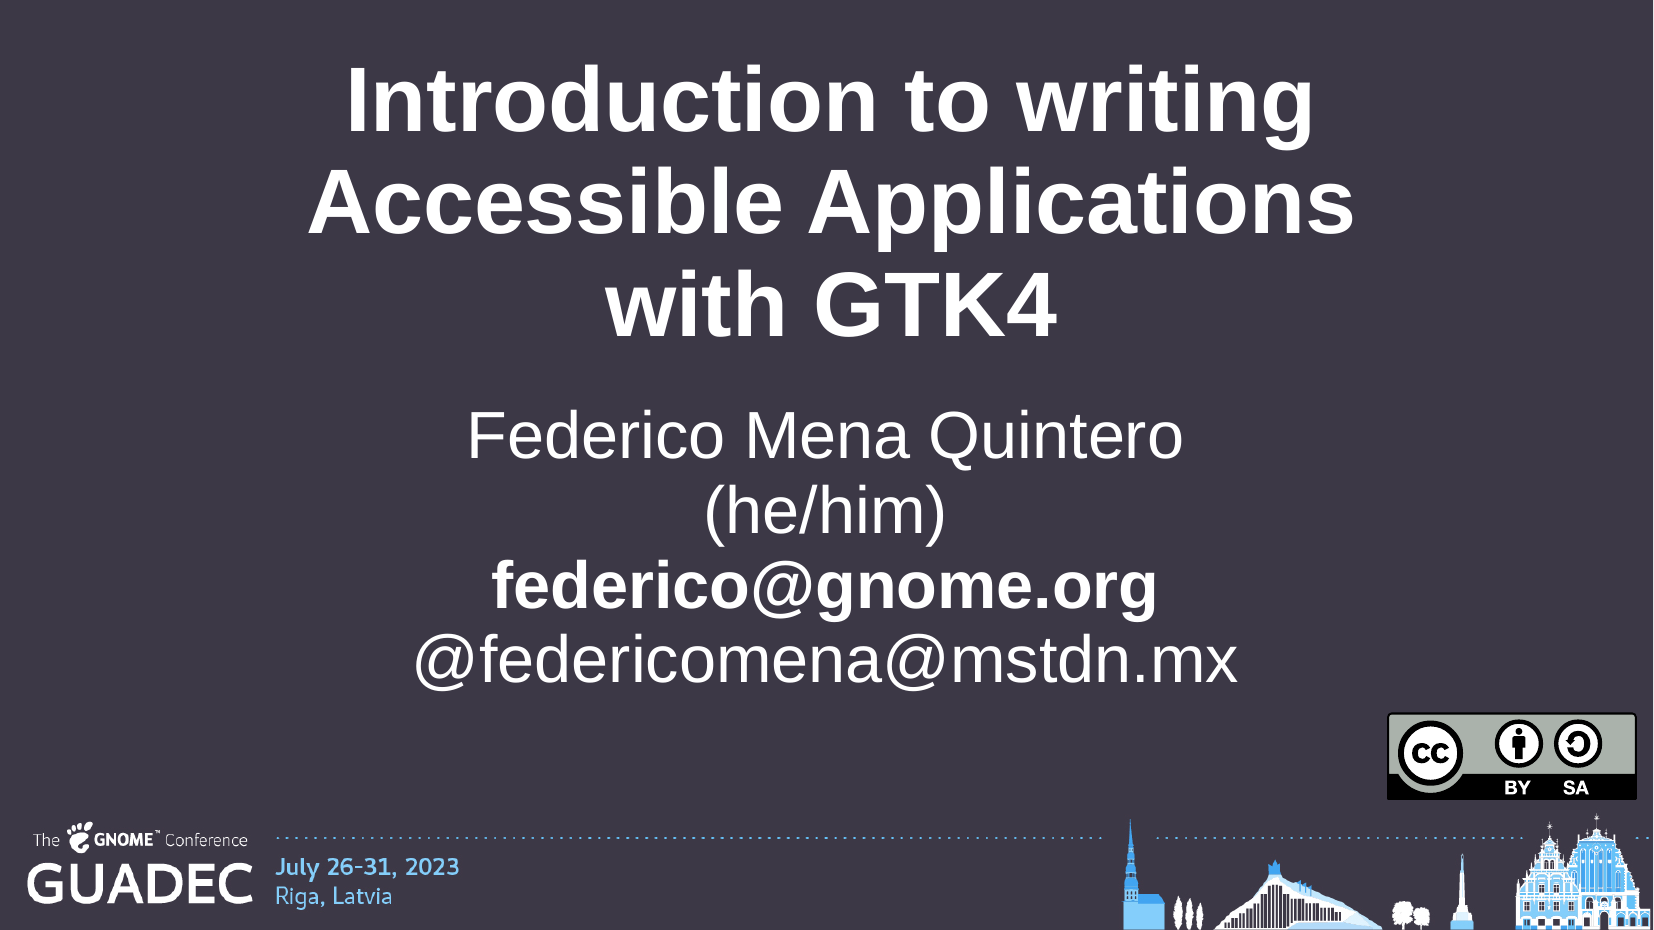

# Introduction to writing Accessible Applications with GTK4
Federico Mena Quintero
(he/him)
federico@gnome.org
@federicomena@mstdn.mx